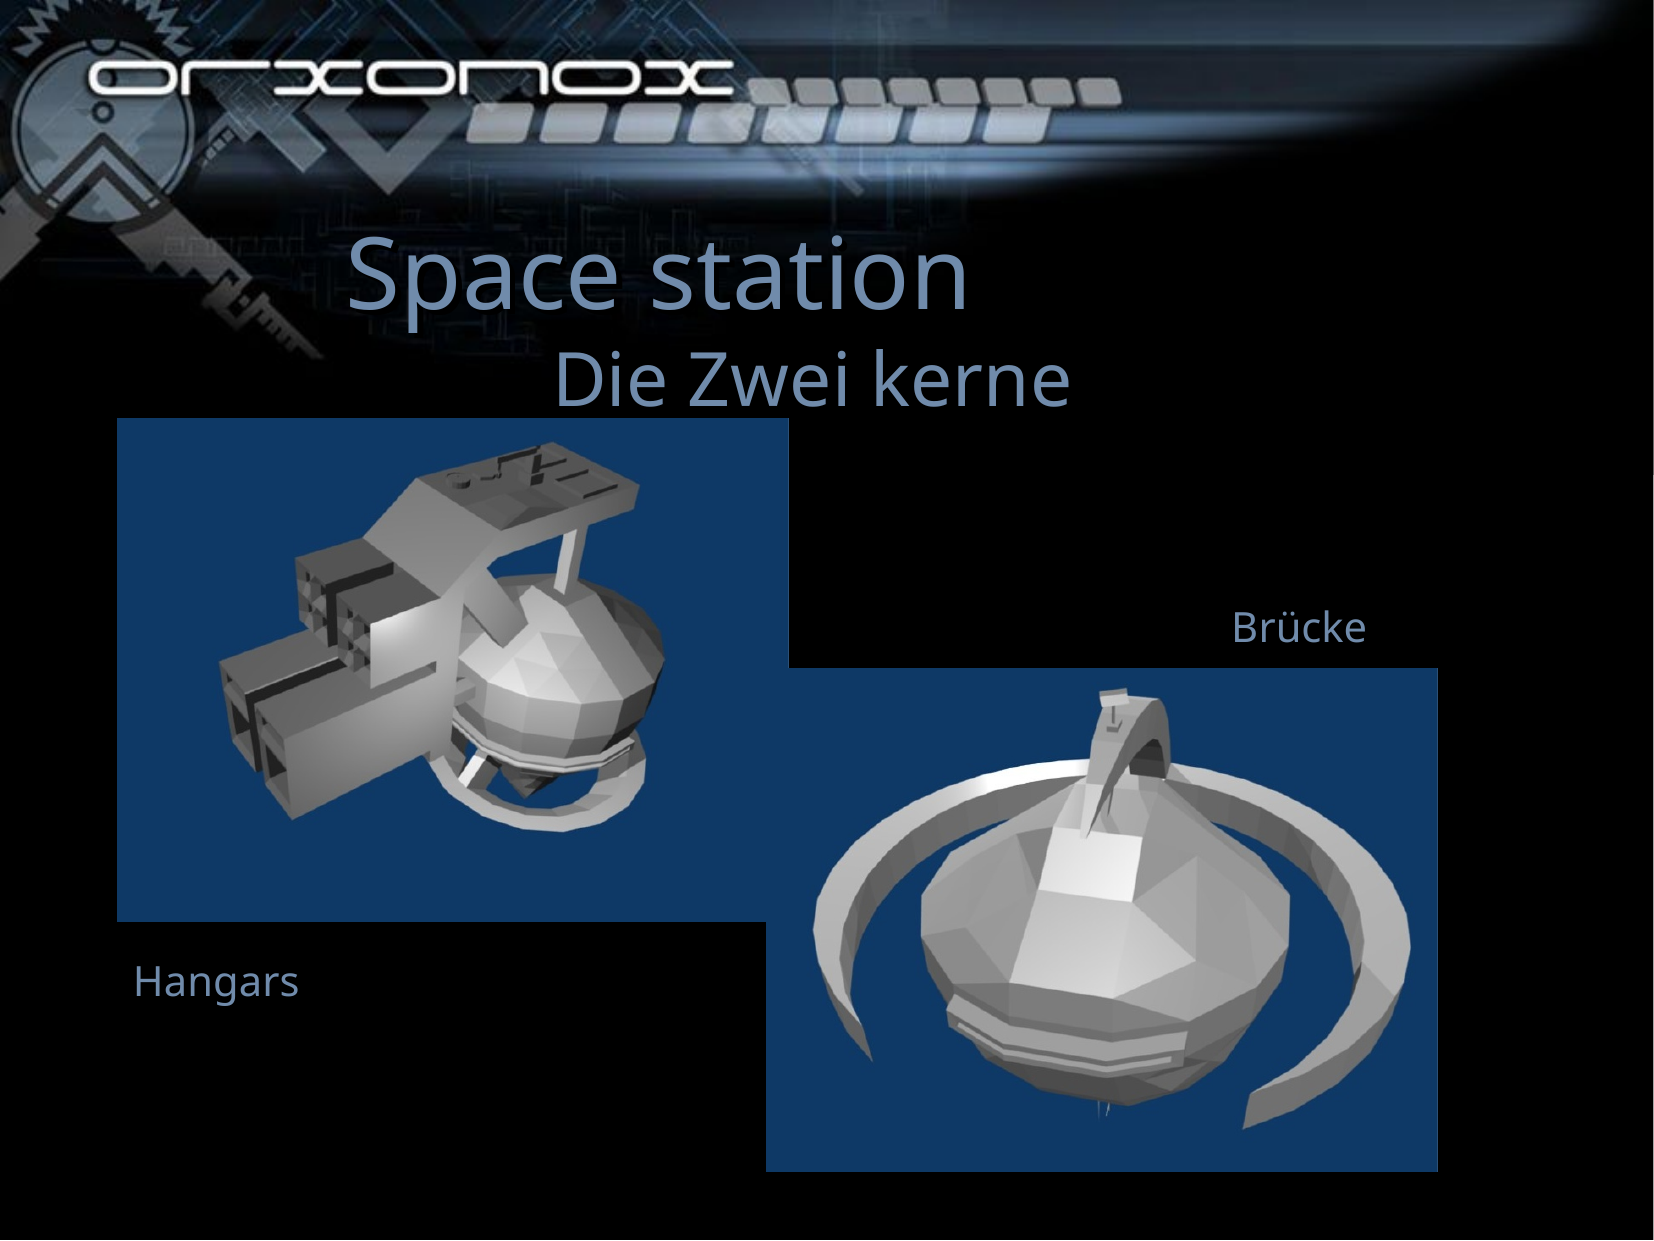

Space station
Die Zwei kerne
Brücke
Hangars